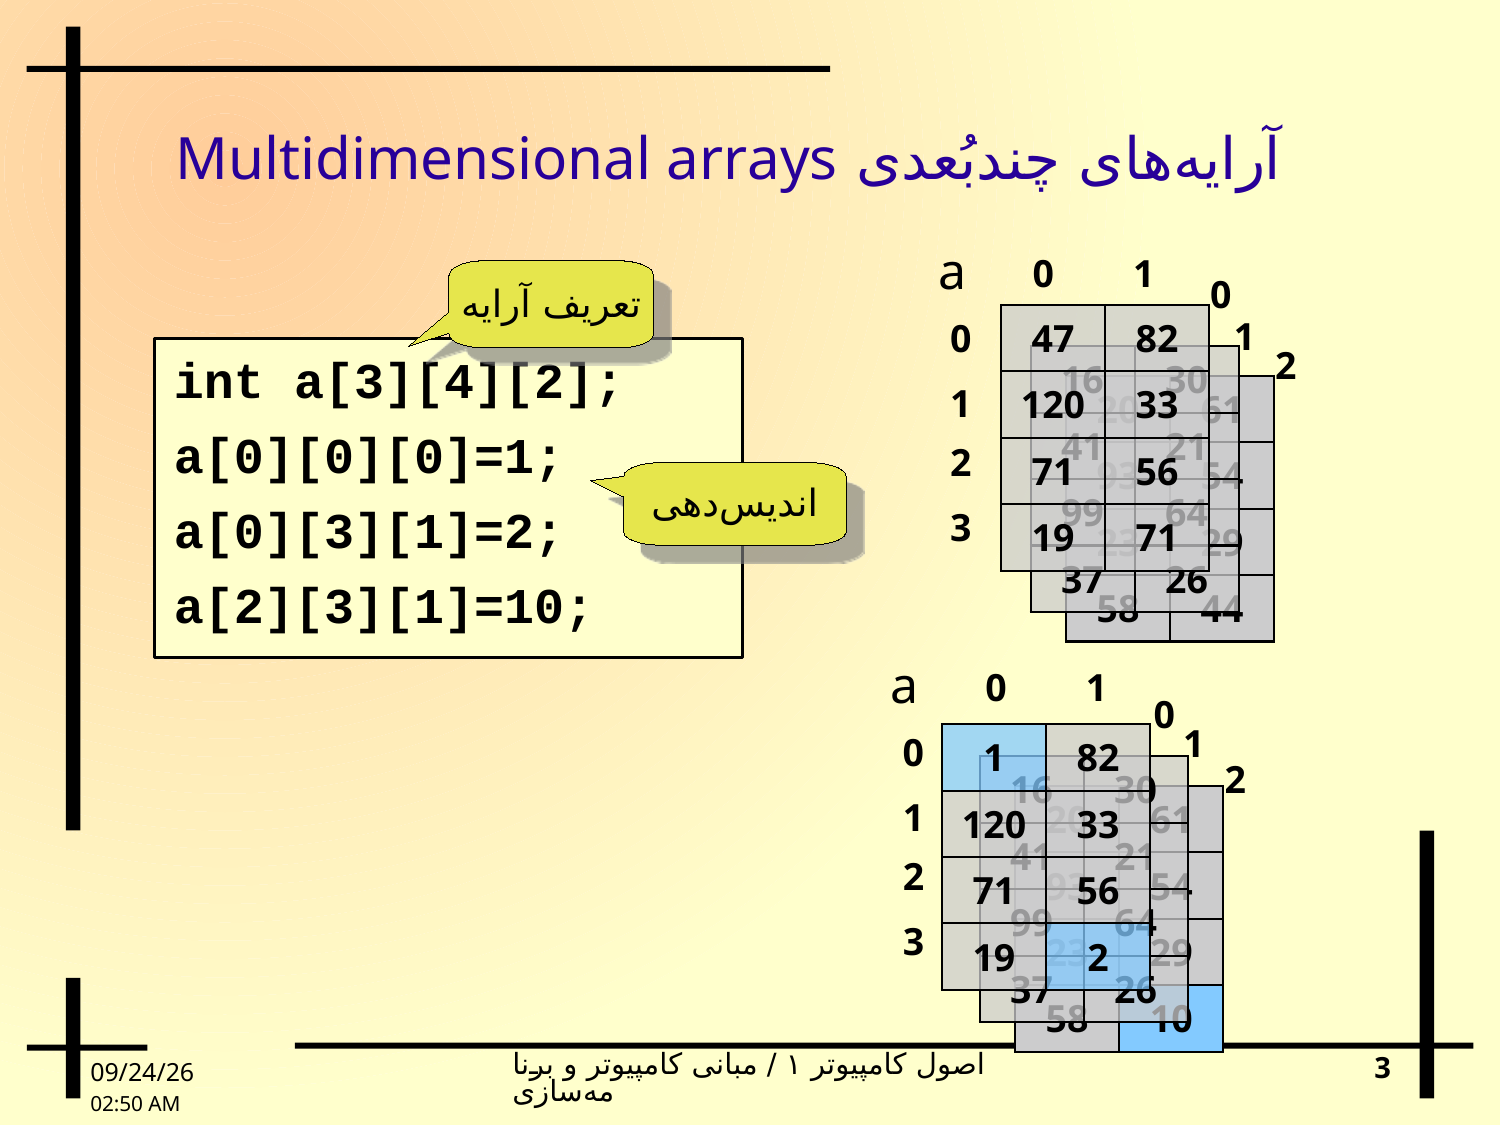

# آرایه‌های چندبُعدی Multidimensional arrays
a
0
1
تعریف آرایه
0
1
| 47 | 82 |
| --- | --- |
| 120 | 33 |
| 71 | 56 |
| 19 | 71 |
0
2
int a[3][4][2];
a[0][0][0]=1;
a[0][3][1]=2;
a[2][3][1]=10;
| 16 | 30 |
| --- | --- |
| 41 | 21 |
| 99 | 64 |
| 37 | 26 |
1
| 20 | 61 |
| --- | --- |
| 93 | 54 |
| 23 | 29 |
| 58 | 44 |
2
اندیس‌دهی
3
a
0
1
0
1
0
| 1 | 82 |
| --- | --- |
| 120 | 33 |
| 71 | 56 |
| 19 | 2 |
2
| 16 | 30 |
| --- | --- |
| 41 | 21 |
| 99 | 64 |
| 37 | 26 |
1
| 20 | 61 |
| --- | --- |
| 93 | 54 |
| 23 | 29 |
| 58 | 10 |
2
3
اصول کامپیوتر ۱ / مبانی کامپیوتر و برنامه‌سازی
3